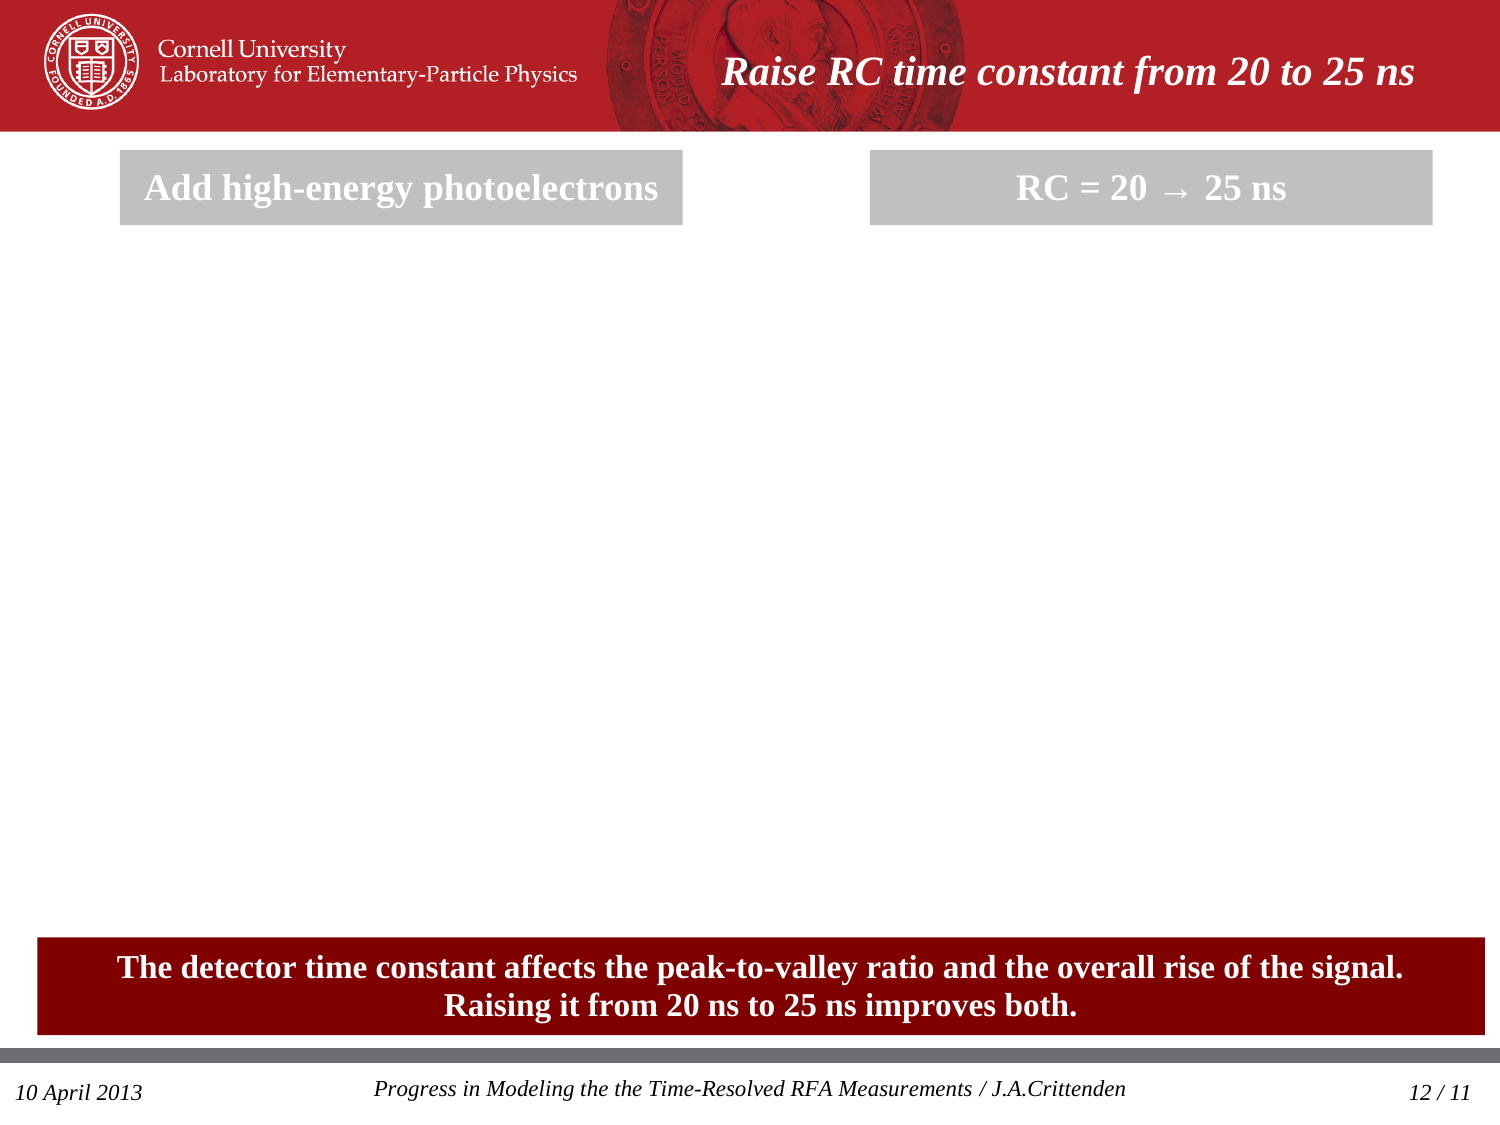

# Raise RC time constant from 20 to 25 ns
Add high-energy photoelectrons
RC = 20 → 25 ns
The detector time constant affects the peak-to-valley ratio and the overall rise of the signal.
Raising it from 20 ns to 25 ns improves both.